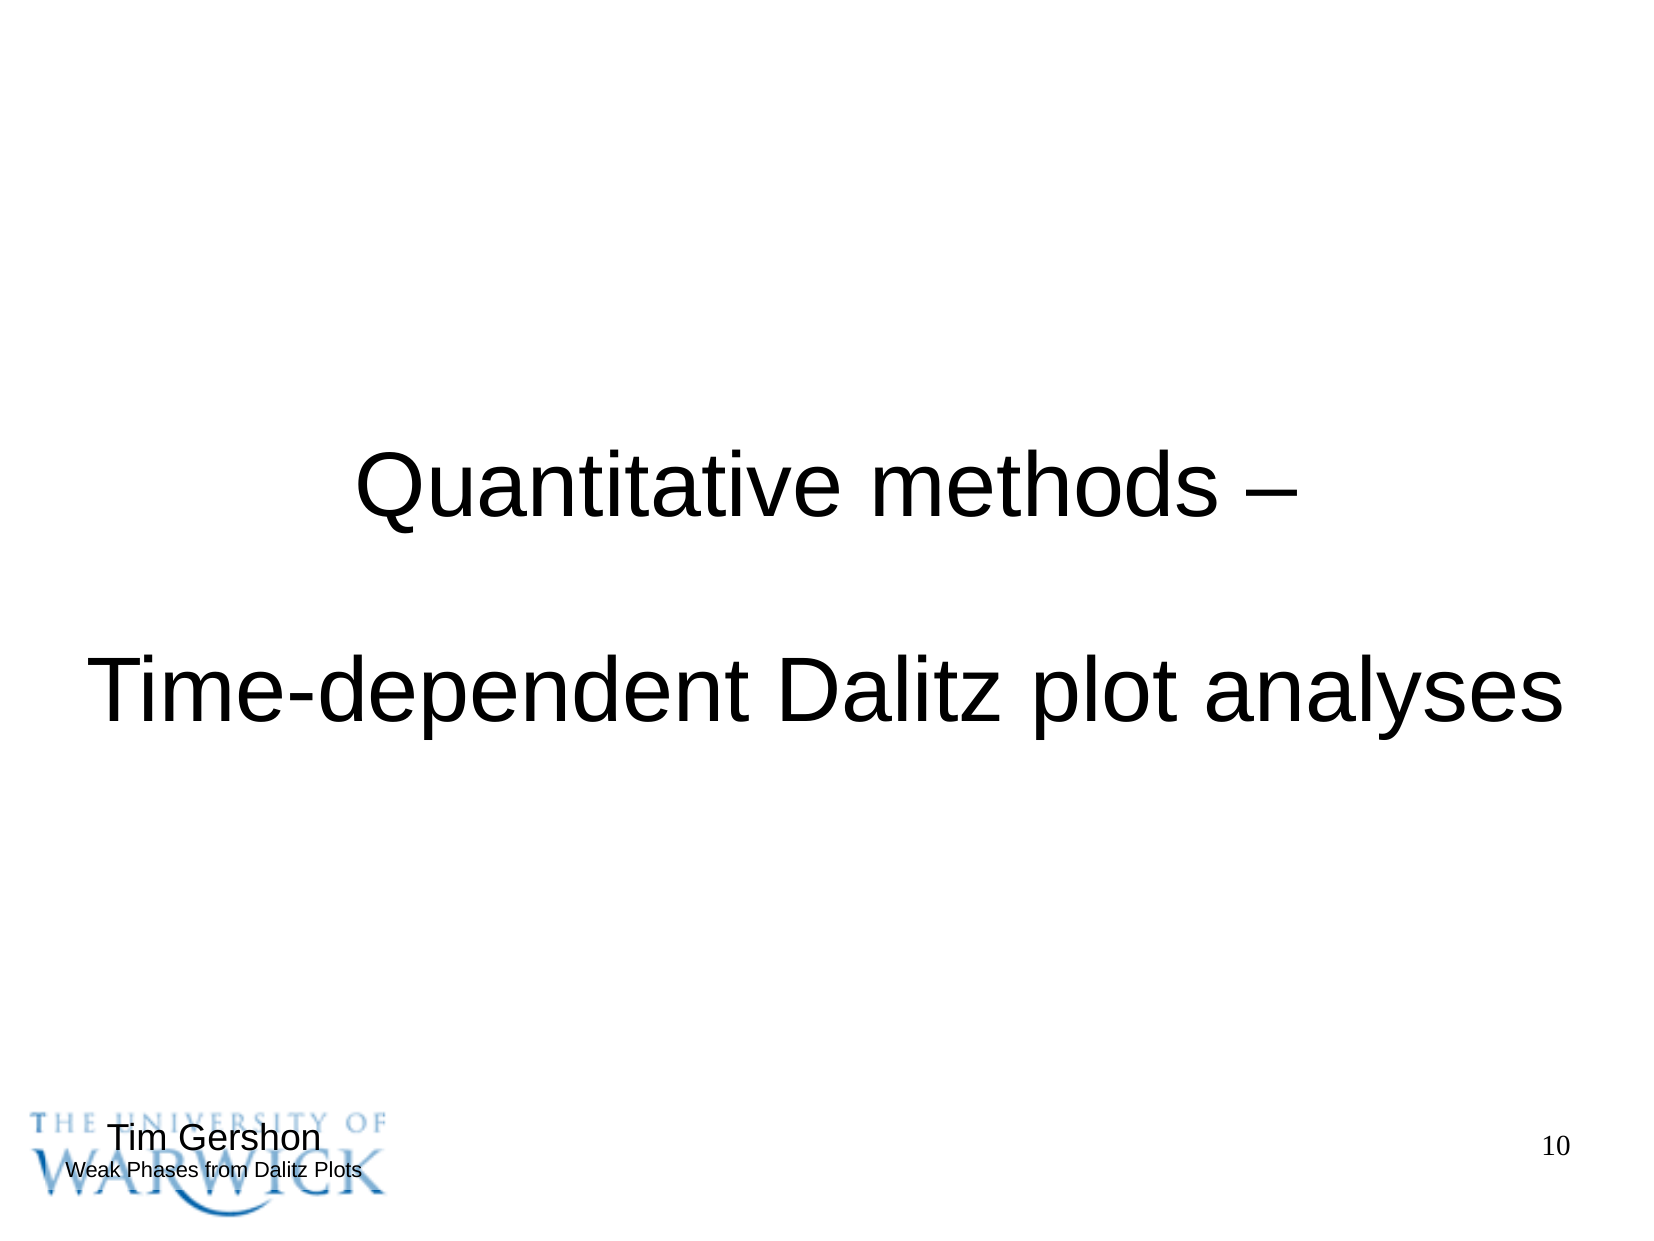

# Quantitative methods –
Time-dependent Dalitz plot analyses
Tim Gershon
Weak Phases from Dalitz Plots
10